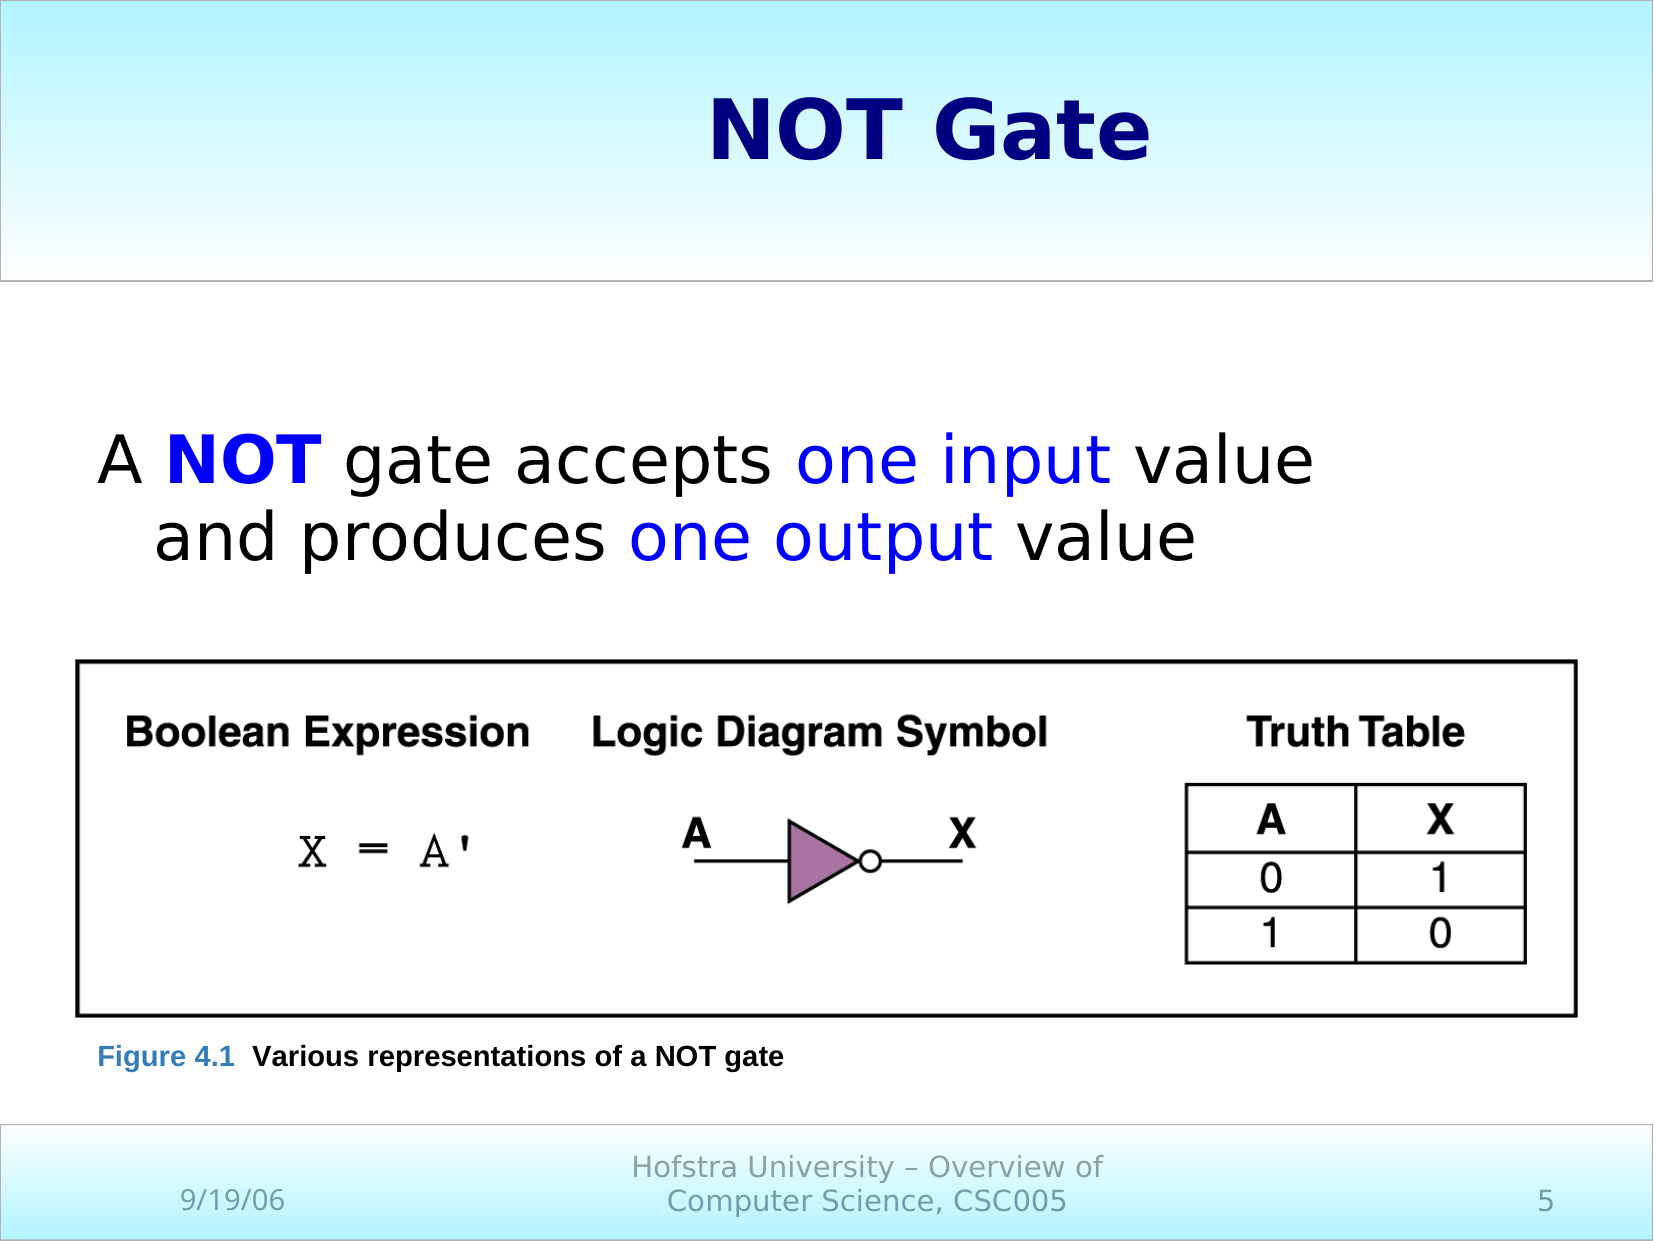

# NOT Gate
A NOT gate accepts one input value
and produces one output value
Figure 4.1 Various representations of a NOT gate
09/27/06
5